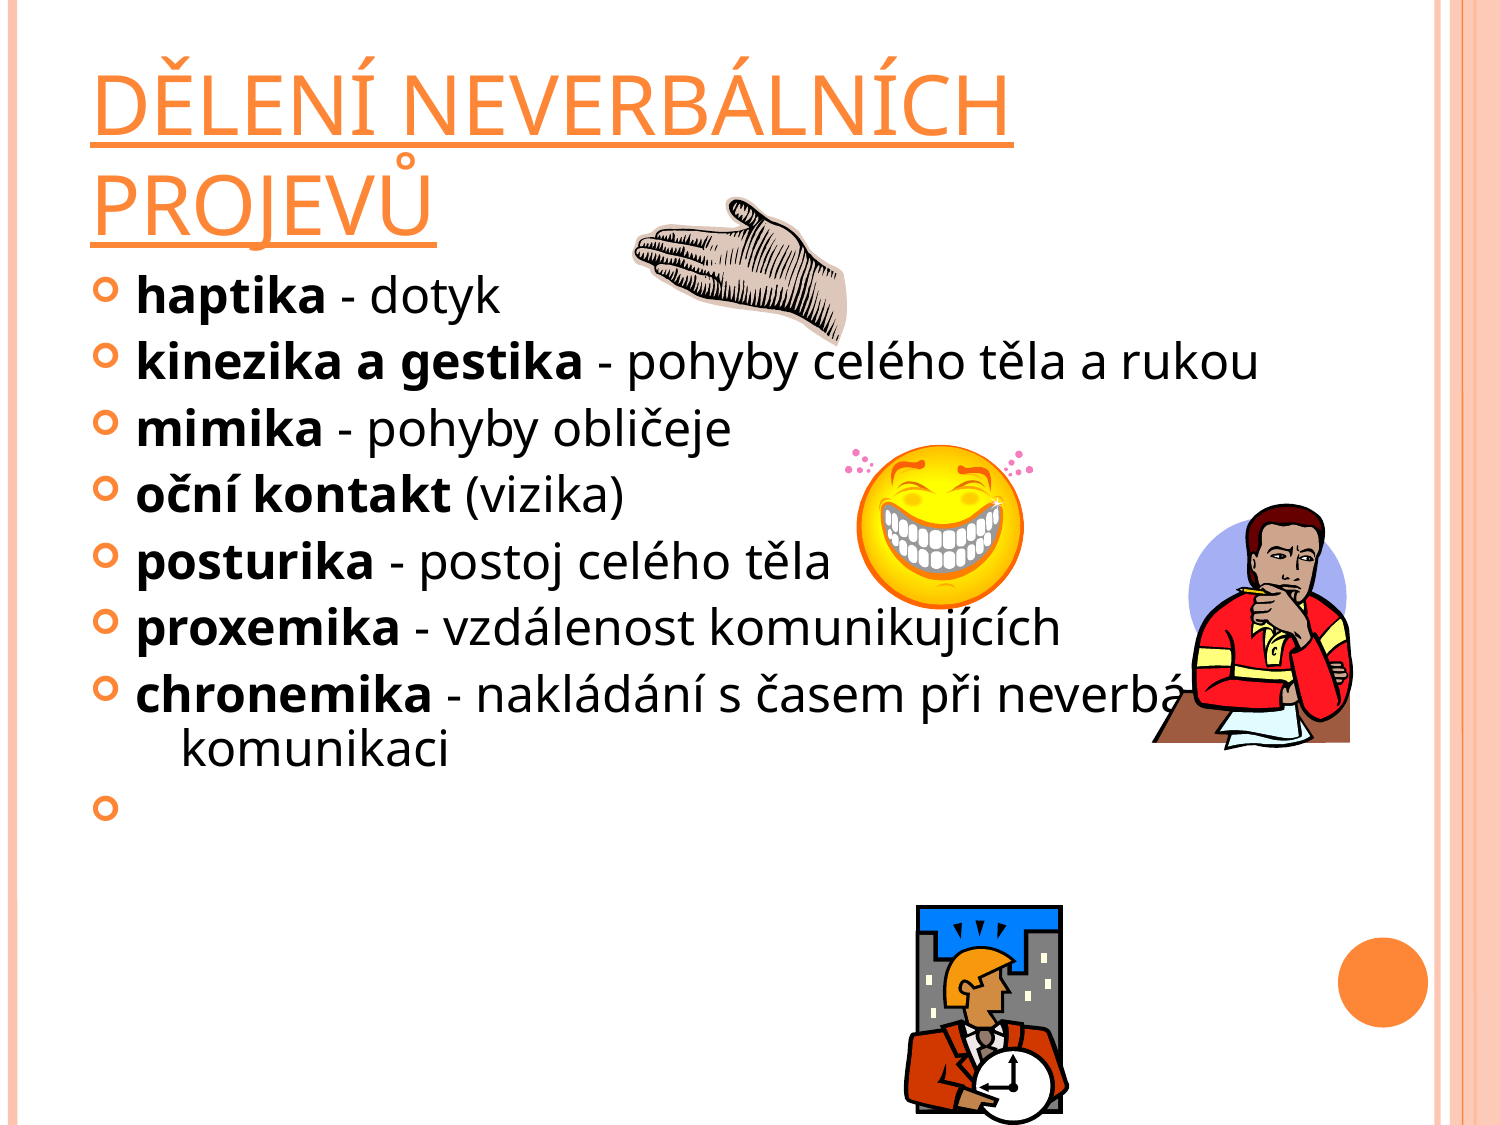

# Dělení neverbálních projevů
haptika - dotyk
kinezika a gestika - pohyby celého těla a rukou
mimika - pohyby obličeje
oční kontakt (vizika)
posturika - postoj celého těla
proxemika - vzdálenost komunikujících
chronemika - nakládání s časem při neverbální komunikaci